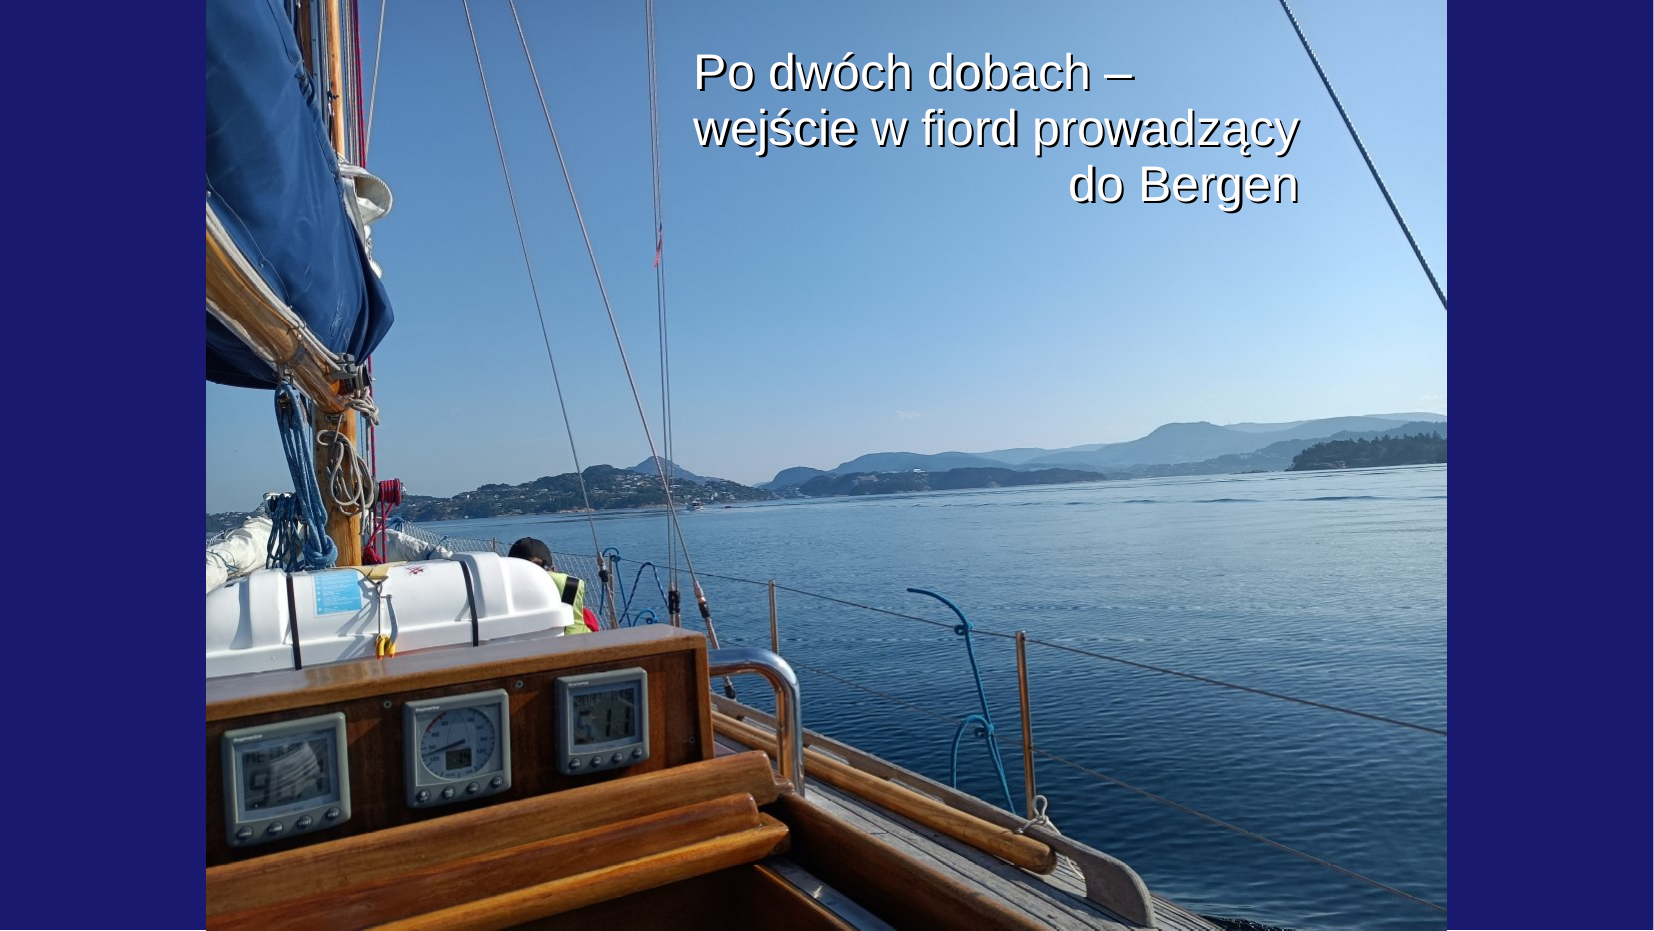

#
Po dwóch dobach –
wejście w fiord prowadzący
do Bergen